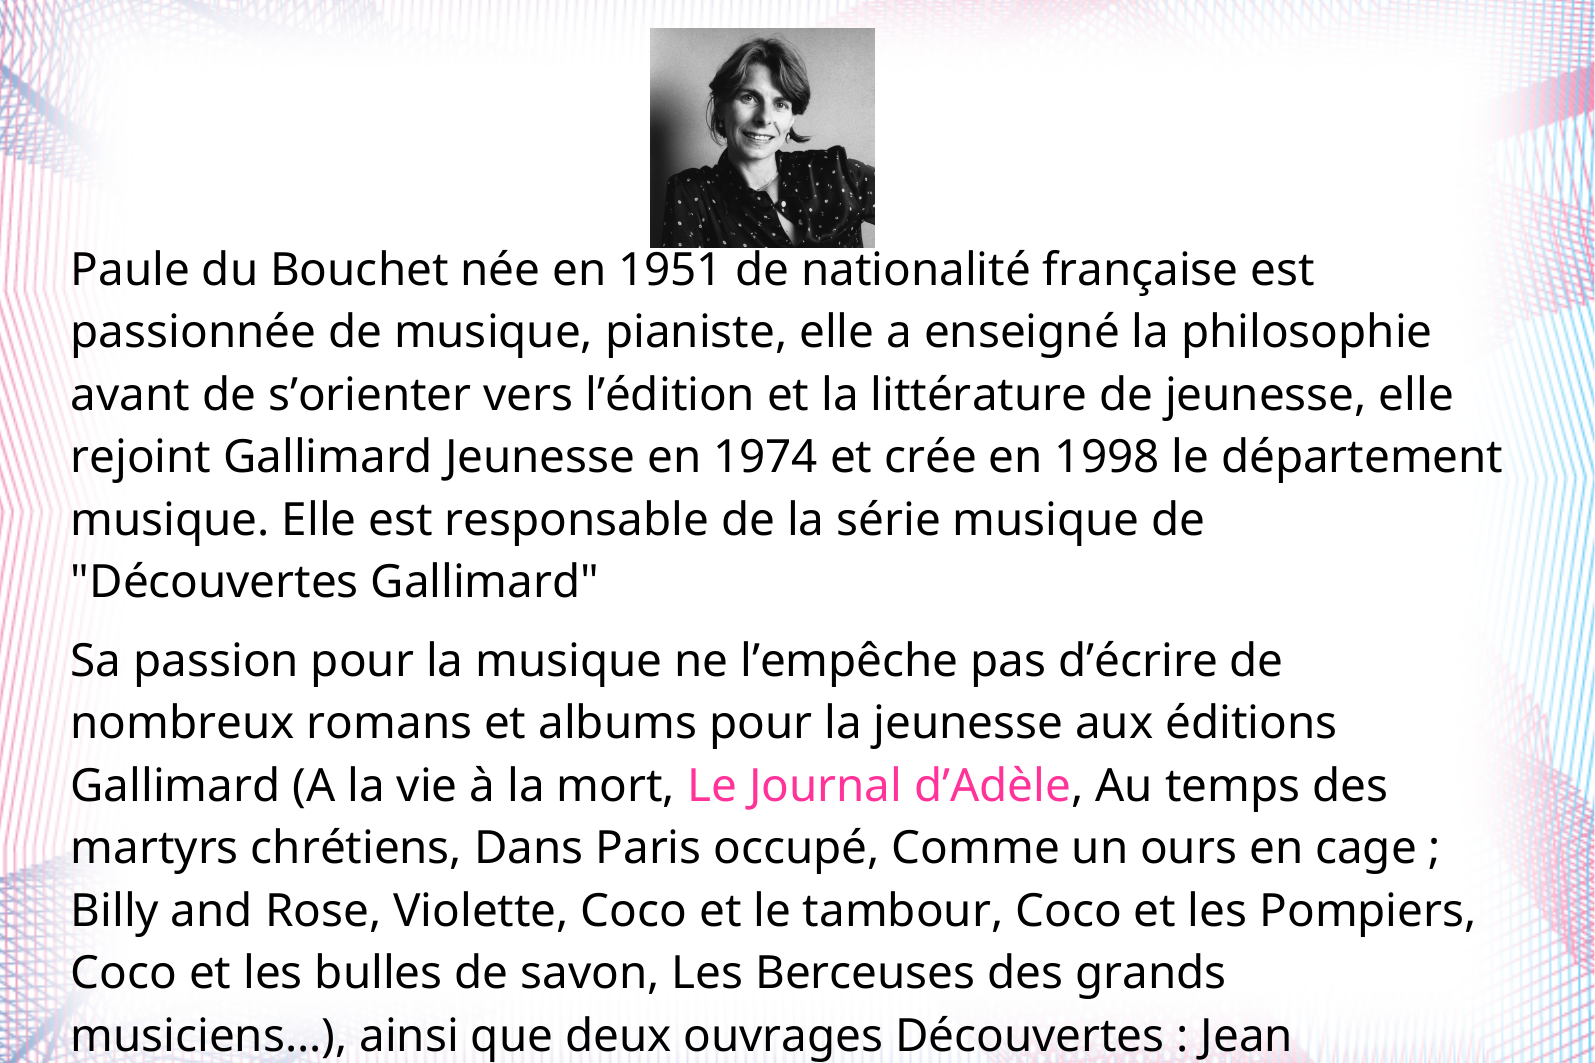

# Paule du Bouchet née en 1951 de nationalité française est passionnée de musique, pianiste, elle a enseigné la philosophie avant de s’orienter vers l’édition et la littérature de jeunesse, elle rejoint Gallimard Jeunesse en 1974 et crée en 1998 le département musique. Elle est responsable de la série musique de "Découvertes Gallimard"
Sa passion pour la musique ne l’empêche pas d’écrire de nombreux romans et albums pour la jeunesse aux éditions Gallimard (A la vie à la mort, Le Journal d’Adèle, Au temps des martyrs chrétiens, Dans Paris occupé, Comme un ours en cage ; Billy and Rose, Violette, Coco et le tambour, Coco et les Pompiers, Coco et les bulles de savon, Les Berceuses des grands musiciens…), ainsi que deux ouvrages Découvertes : Jean Sébastien Bach et Franz Schubert.